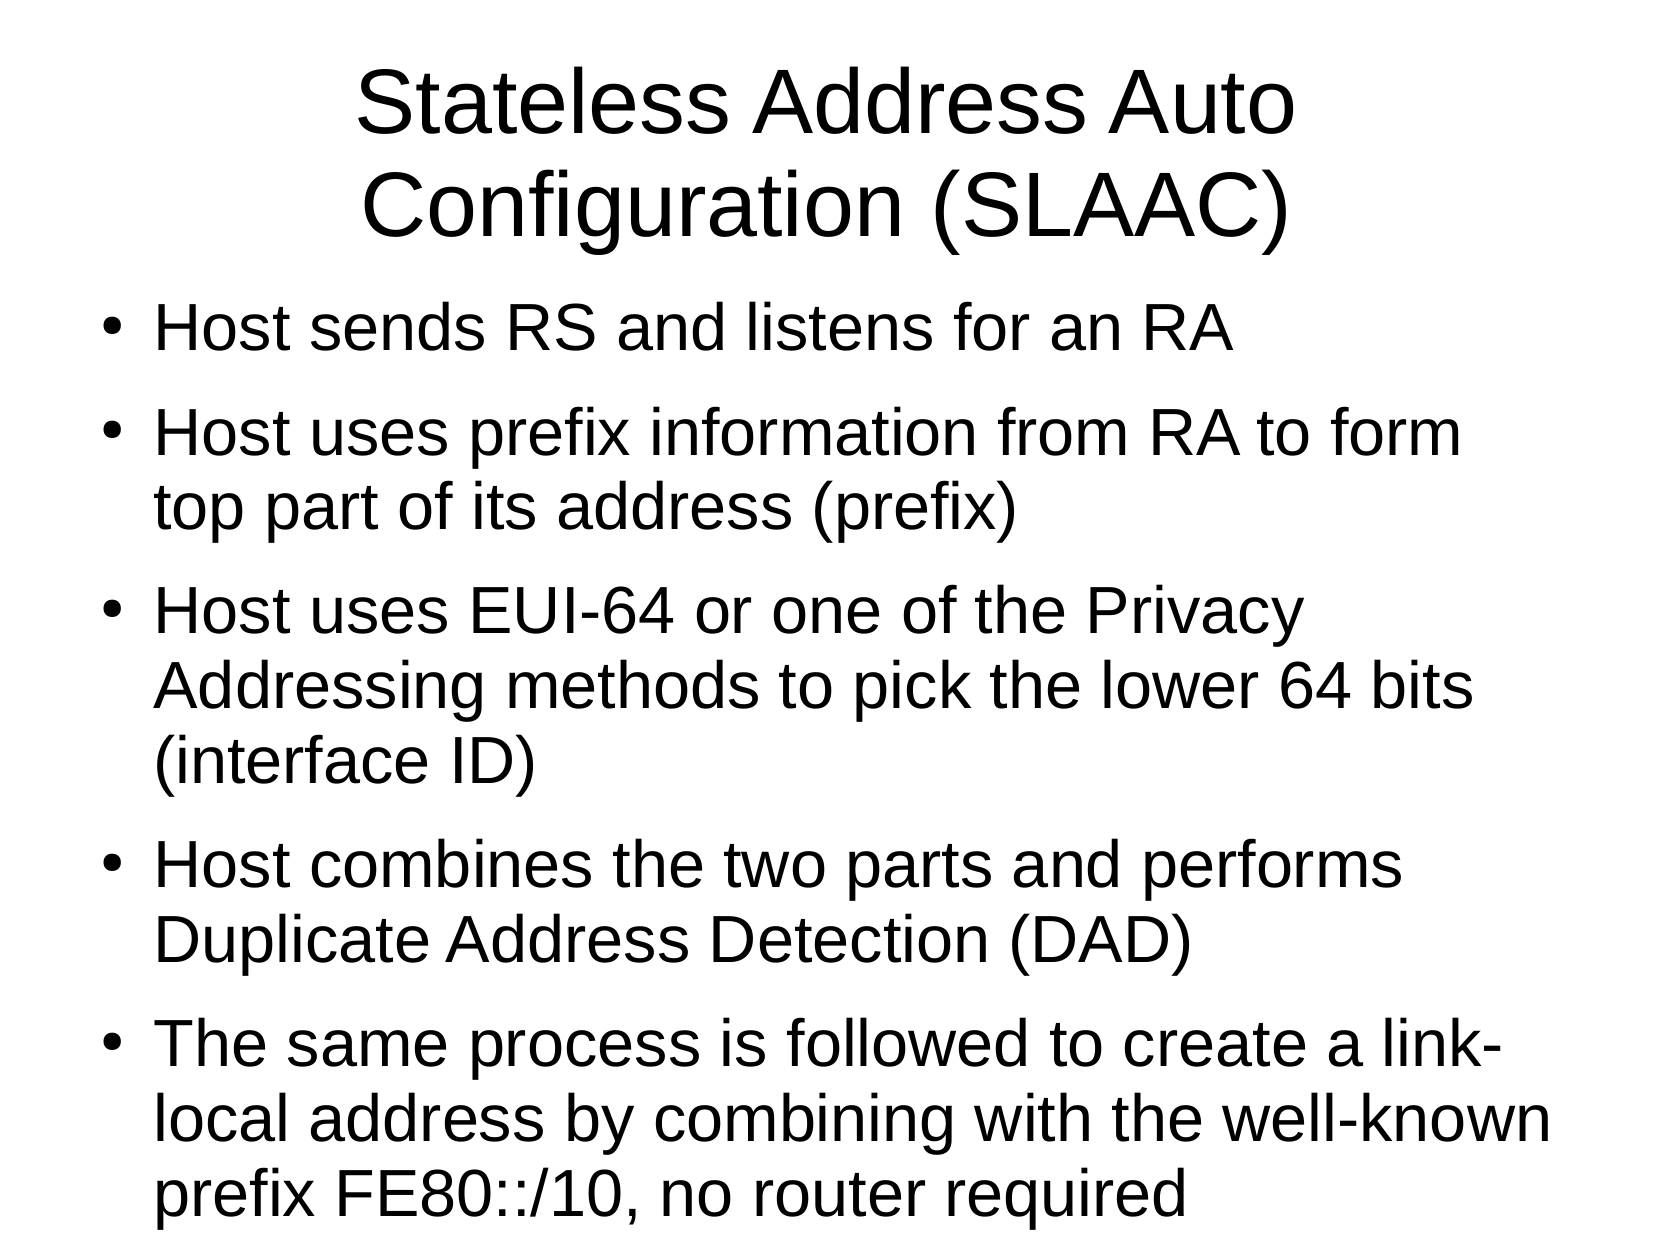

# Stateless Address Auto Configuration (SLAAC)
Host sends RS and listens for an RA
Host uses prefix information from RA to form top part of its address (prefix)
Host uses EUI-64 or one of the Privacy Addressing methods to pick the lower 64 bits (interface ID)
Host combines the two parts and performs Duplicate Address Detection (DAD)
The same process is followed to create a link-local address by combining with the well-known prefix FE80::/10, no router required